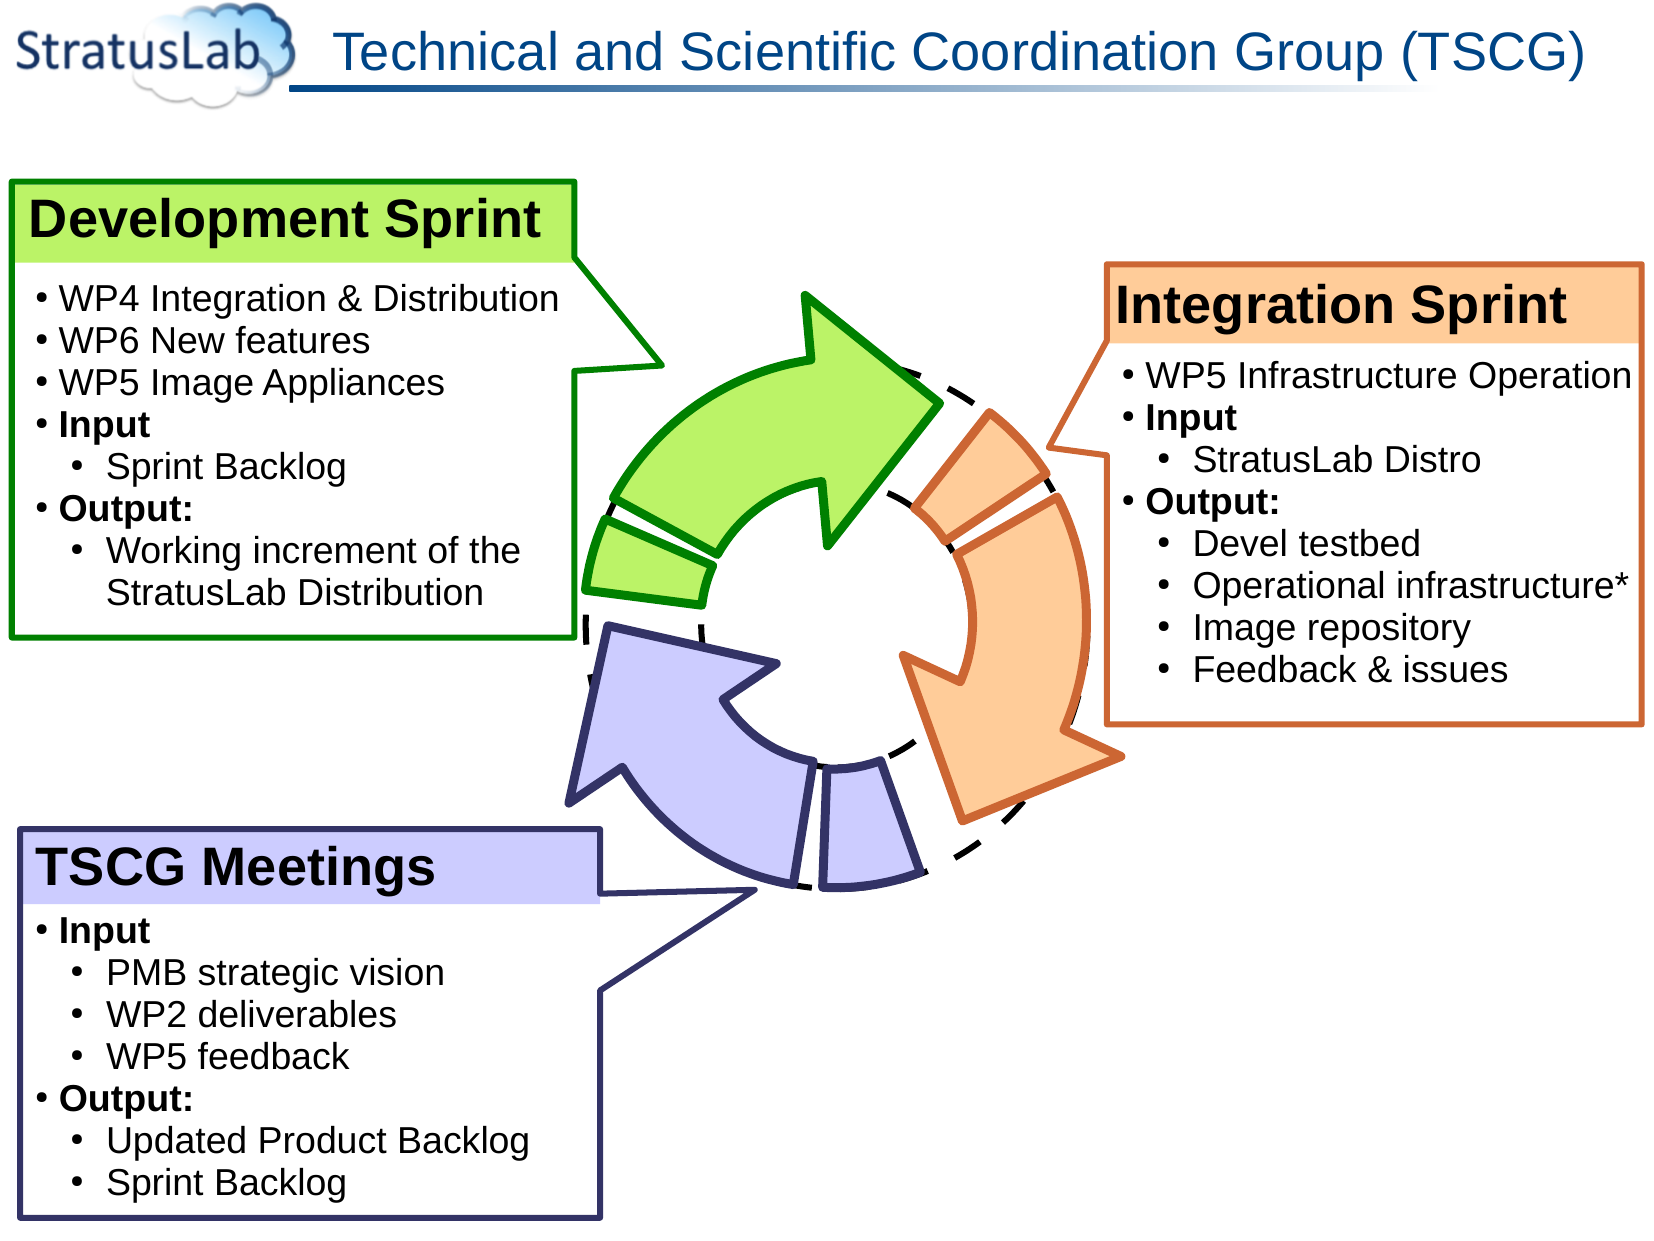

Technical and Scientific Coordination Group (TSCG)
Development Sprint
Integration Sprint
 WP4 Integration & Distribution
 WP6 New features
 WP5 Image Appliances
 Input
Sprint Backlog
 Output:
Working increment of the StratusLab Distribution
 WP5 Infrastructure Operation
 Input
StratusLab Distro
 Output:
Devel testbed
Operational infrastructure*
Image repository
Feedback & issues
TSCG Meetings
 Input
PMB strategic vision
WP2 deliverables
WP5 feedback
 Output:
Updated Product Backlog
Sprint Backlog